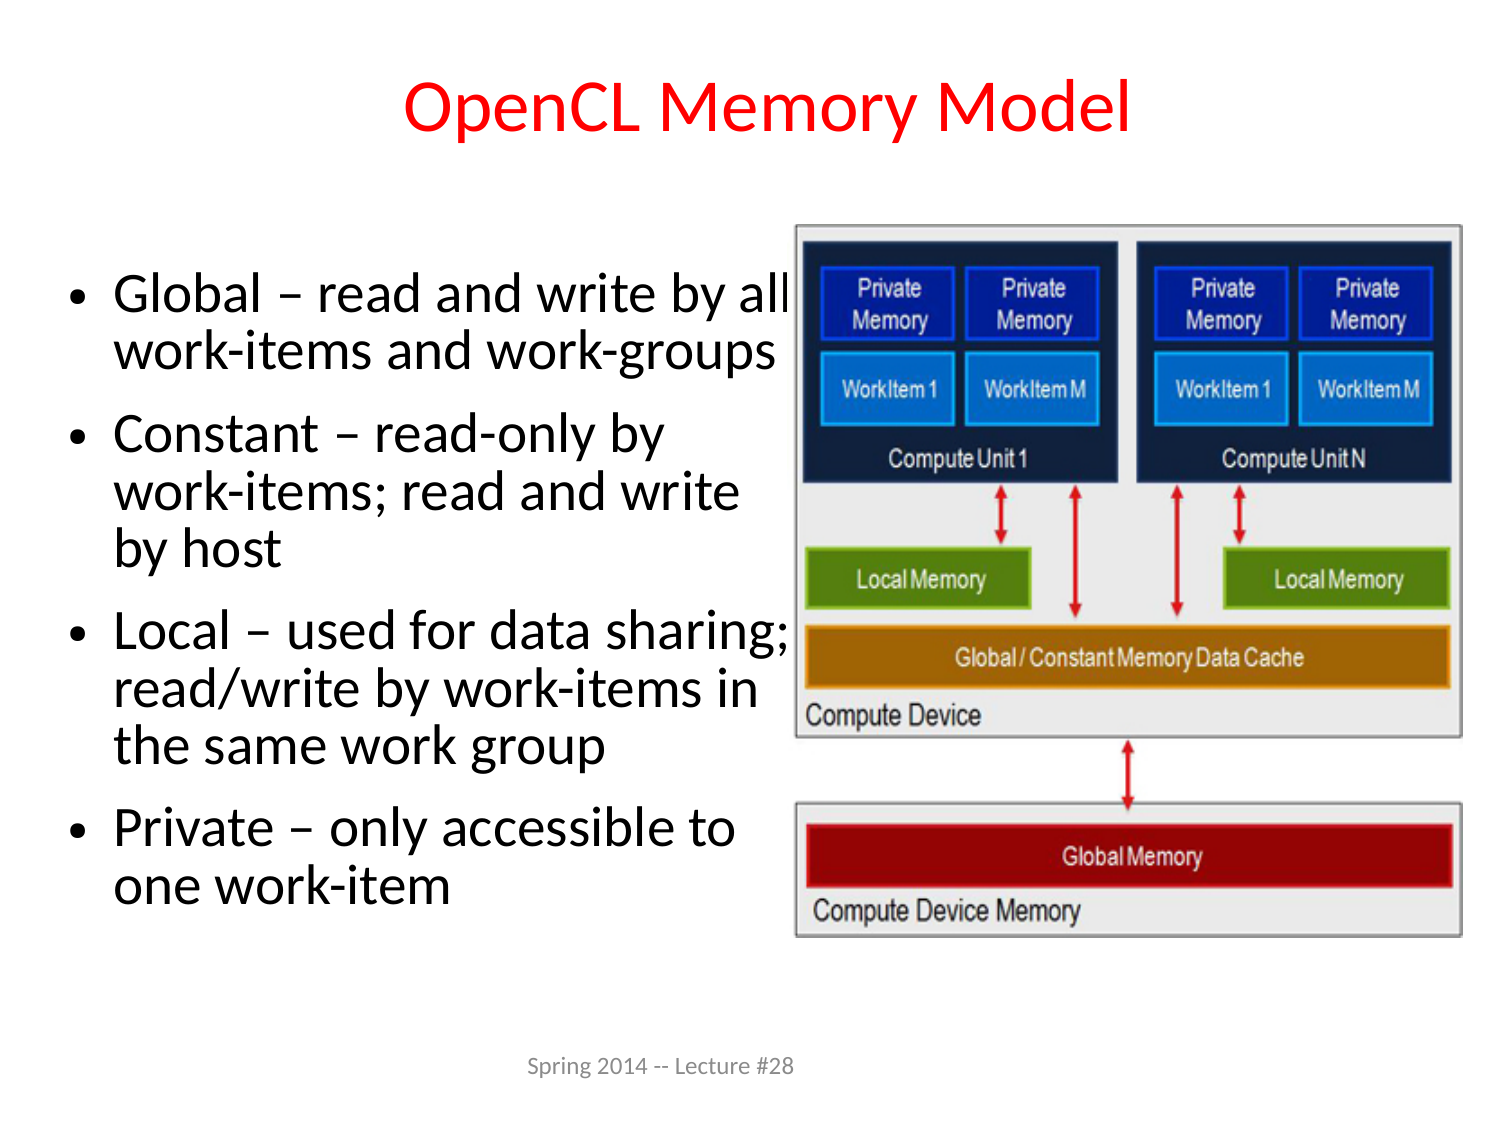

# OpenCL Memory Model
Global – read and write by all work-items and work-groups
Constant – read-only by work-items; read and write by host
Local – used for data sharing; read/write by work-items in the same work group
Private – only accessible to one work-item